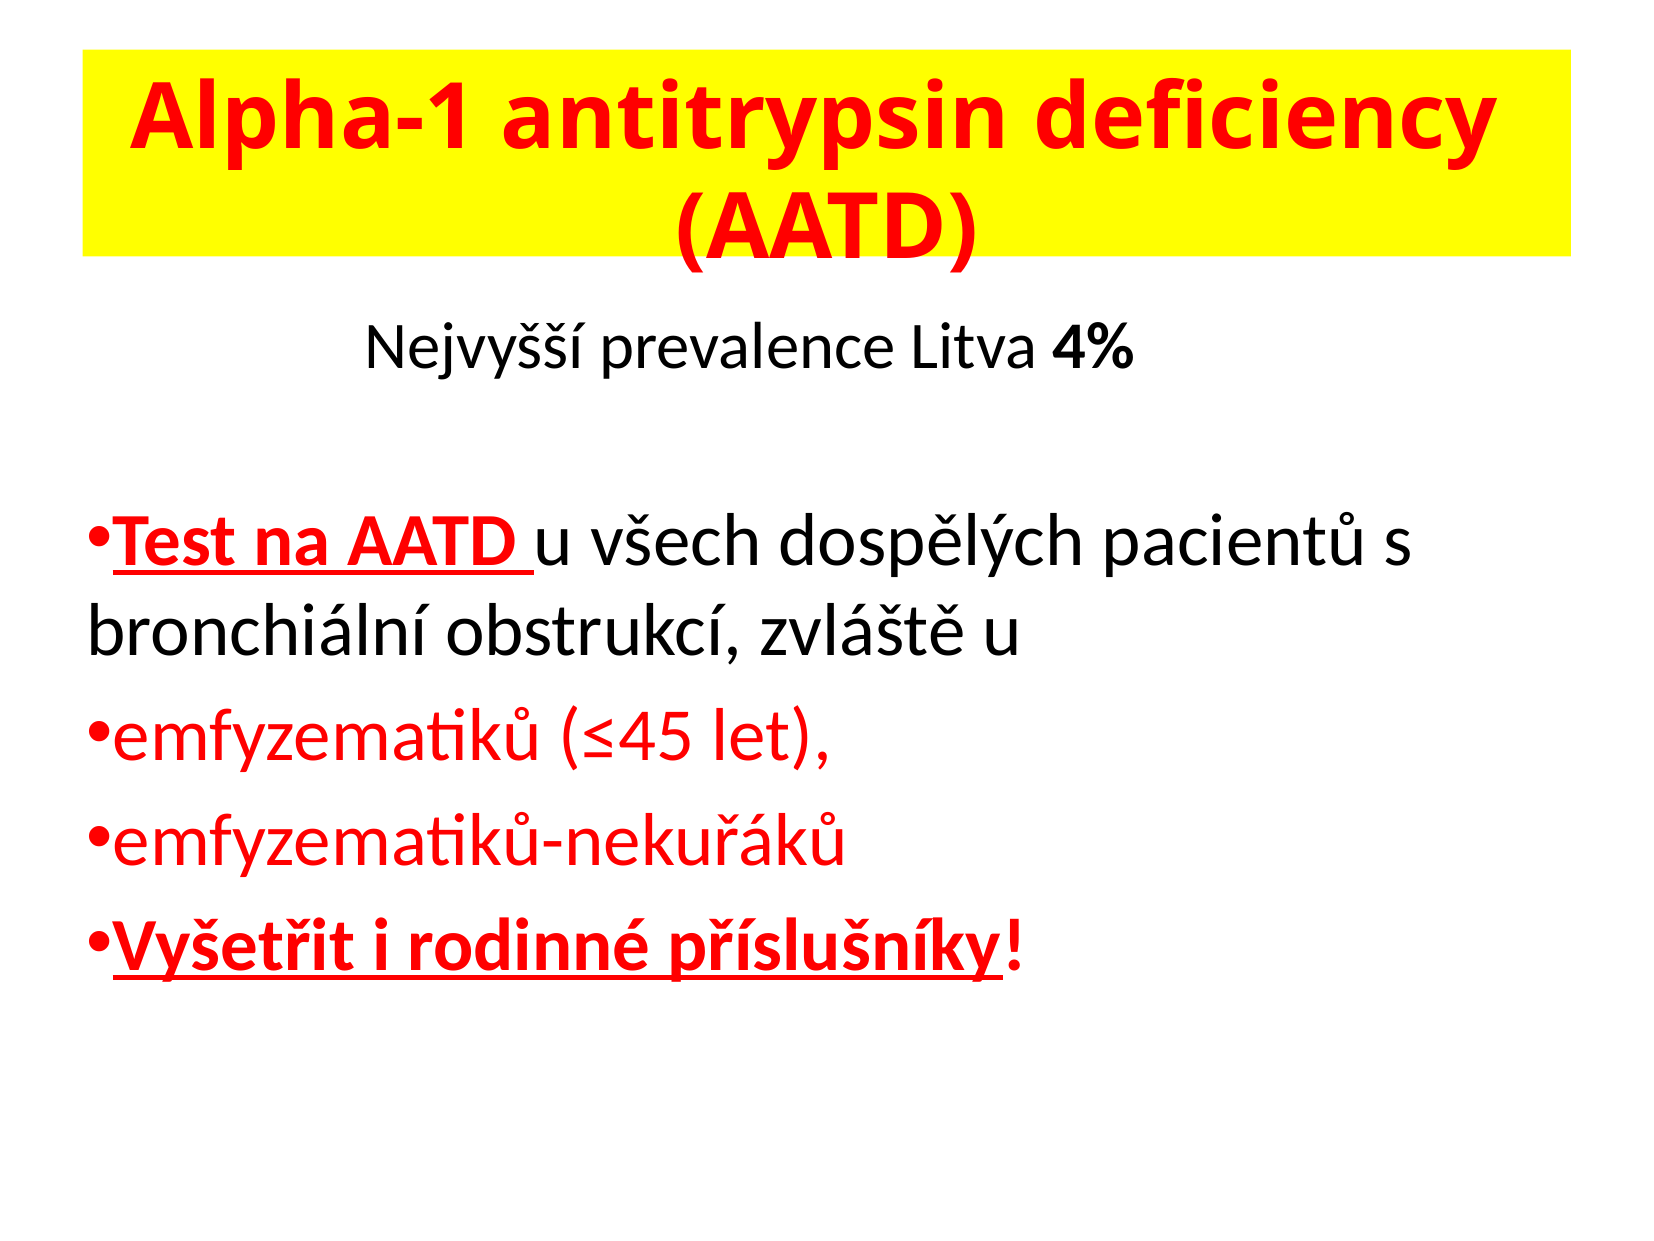

# Alpha-1 antitrypsin deficiency (AATD)
Nejvyšší prevalence Litva 4%
Test na AATD u všech dospělých pacientů s bronchiální obstrukcí, zvláště u
emfyzematiků (≤45 let),
emfyzematiků-nekuřáků
Vyšetřit i rodinné příslušníky!